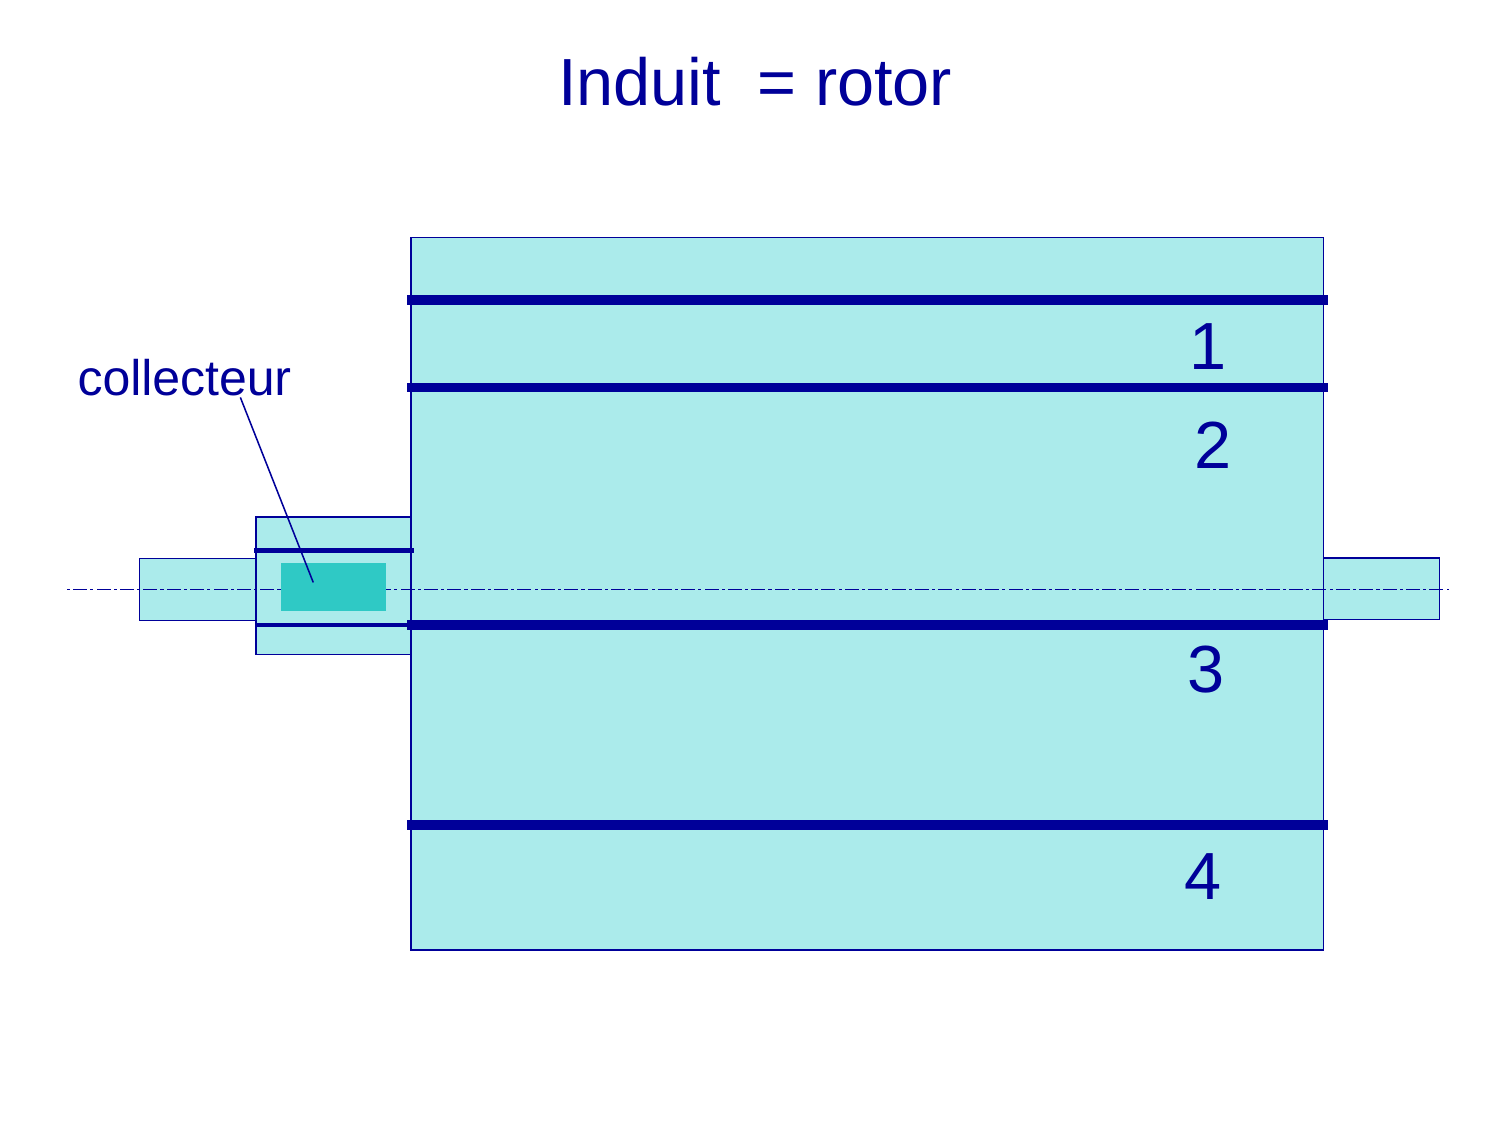

Induit = rotor
1
collecteur
2
3
4